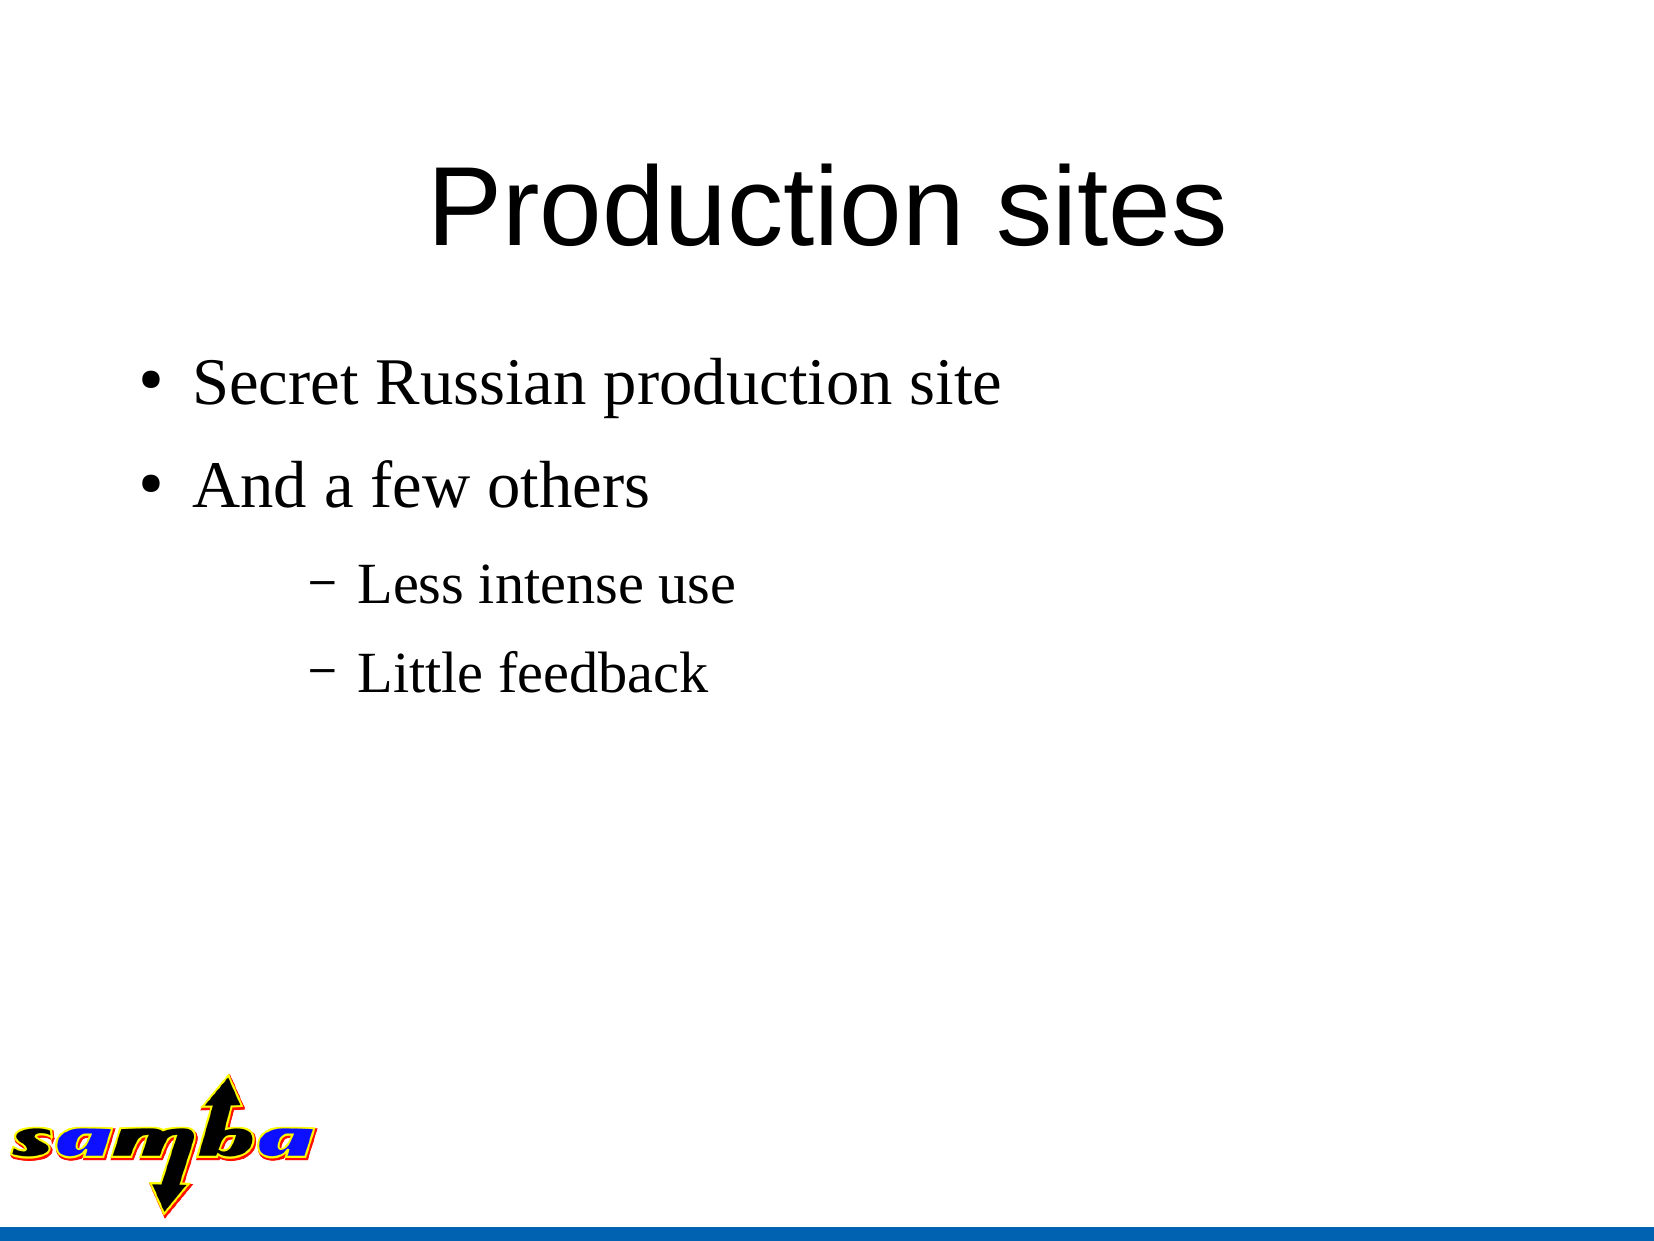

# Production sites
Secret Russian production site
And a few others
Less intense use
Little feedback